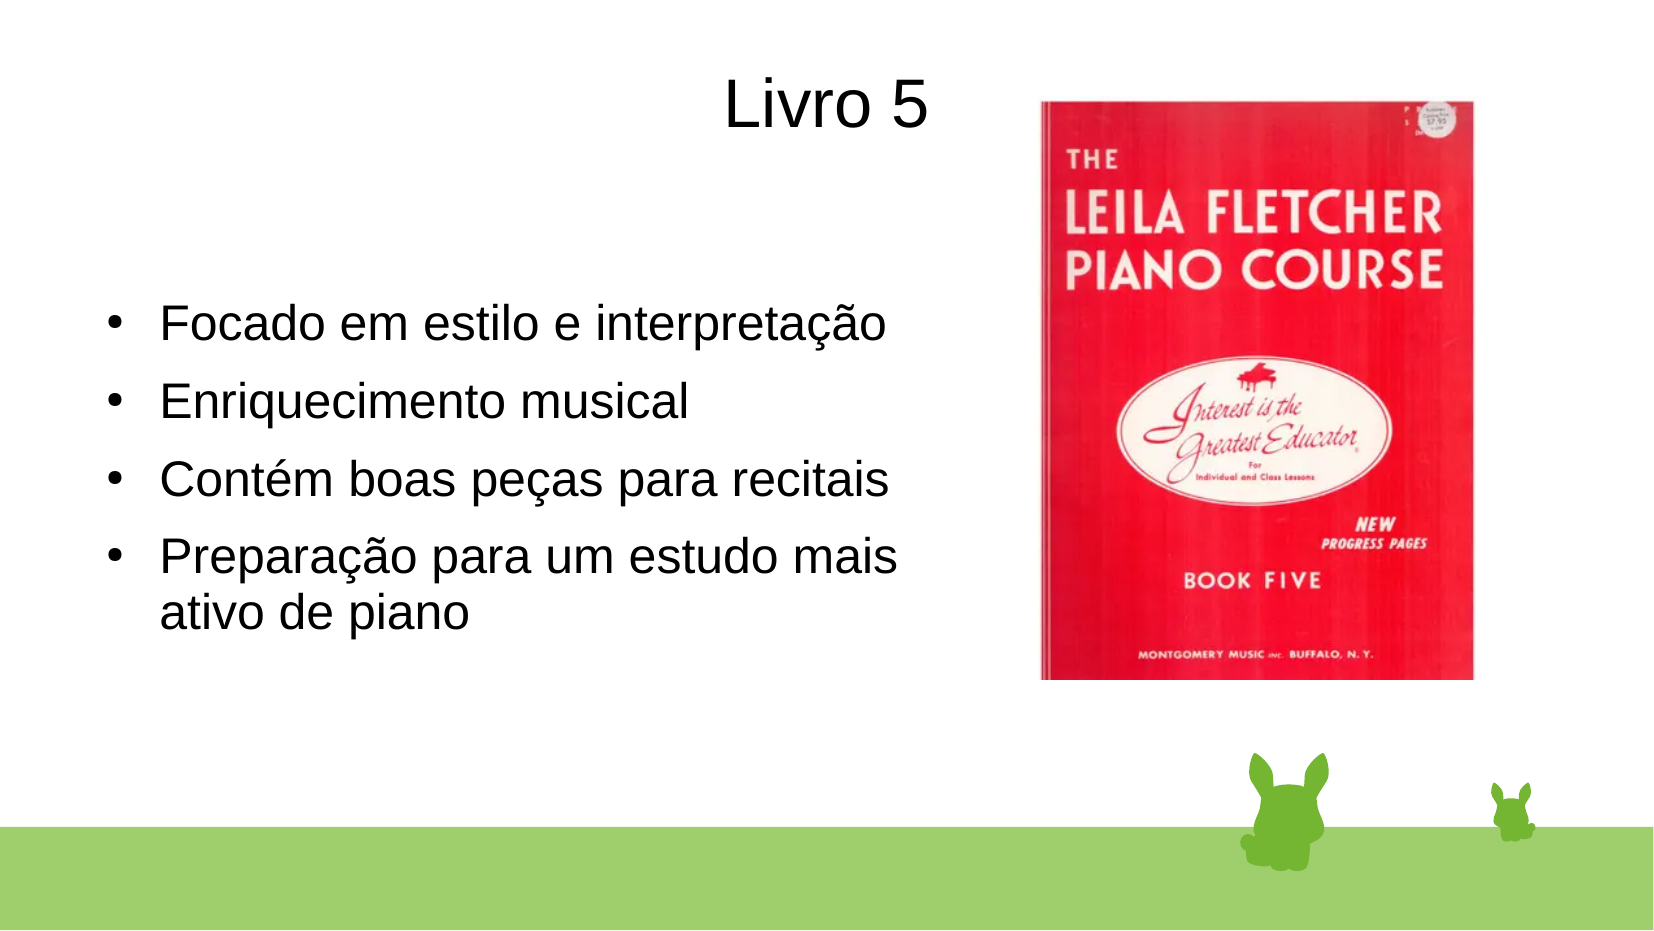

# Livro 5
Focado em estilo e interpretação
Enriquecimento musical
Contém boas peças para recitais
Preparação para um estudo mais ativo de piano